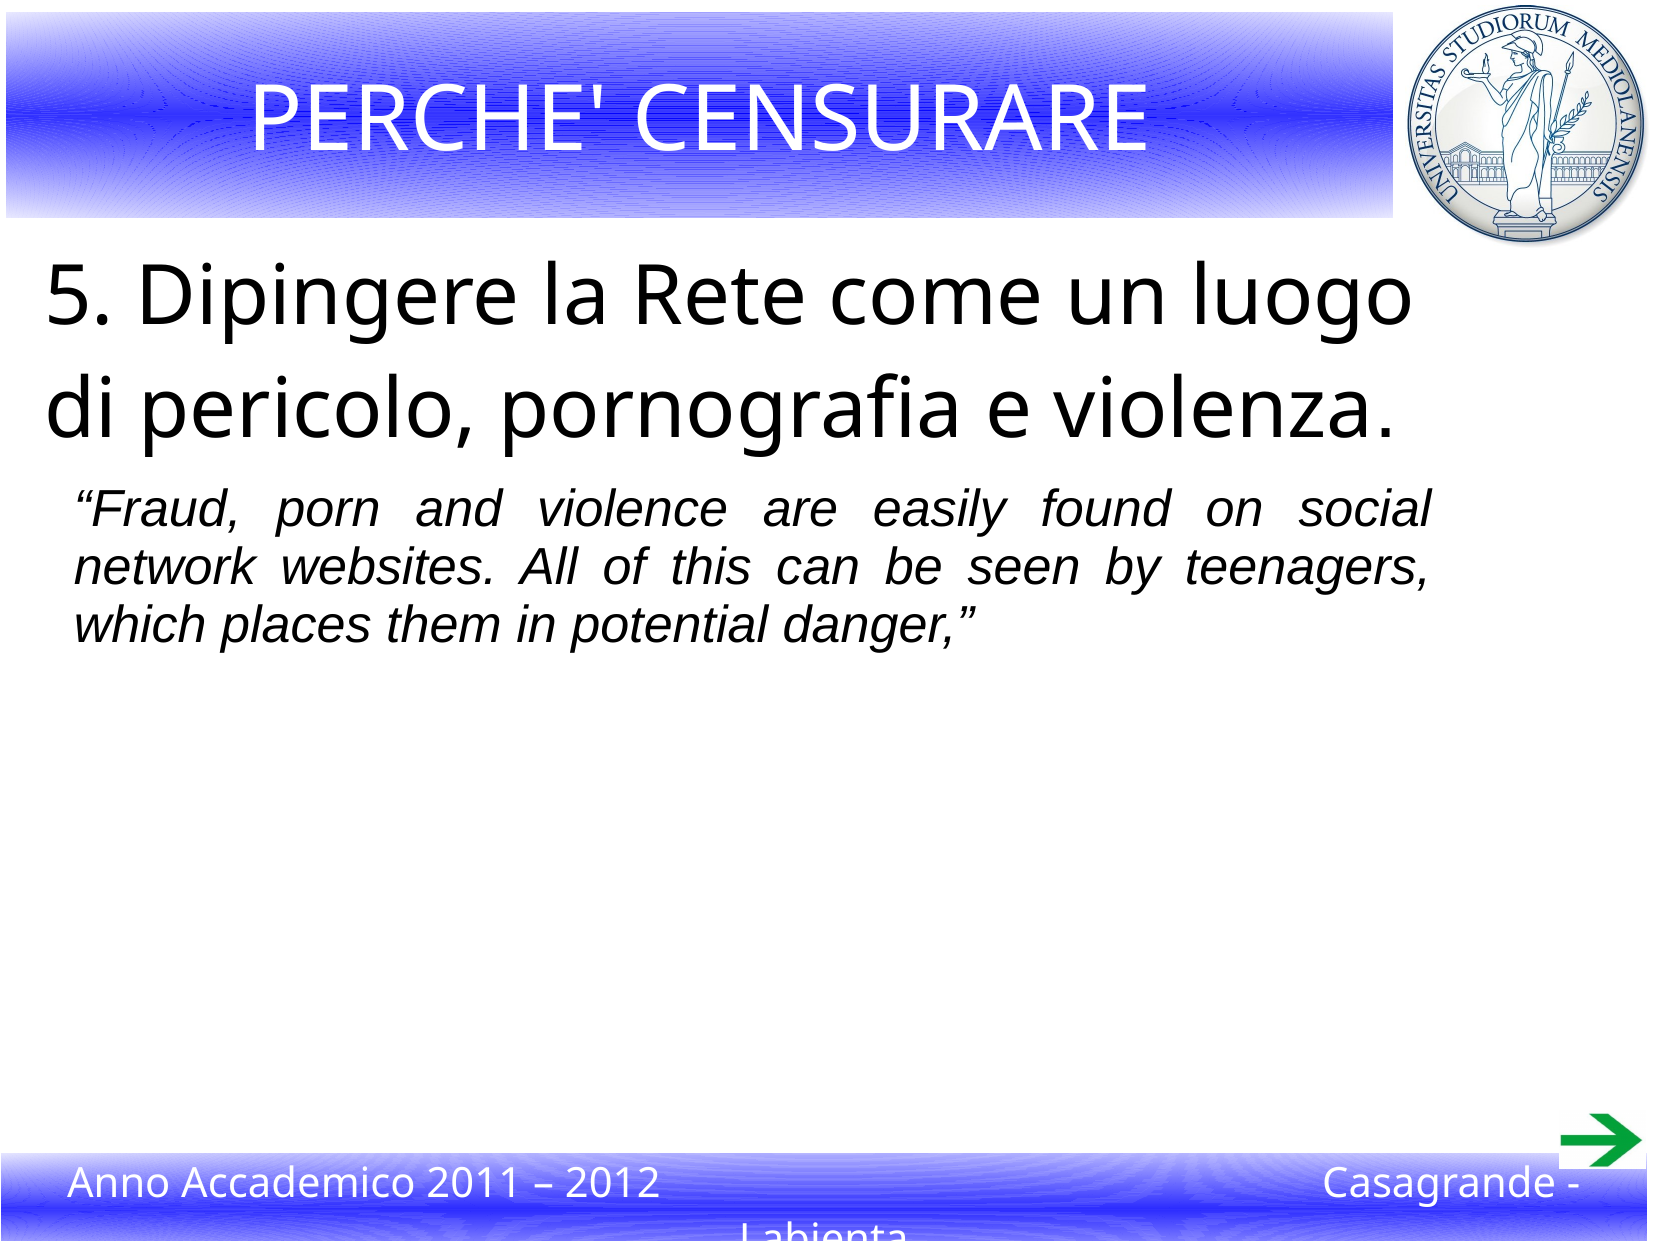

# PERCHE' CENSURARE
5. Dipingere la Rete come un luogo di pericolo, pornografia e violenza.
“Fraud, porn and violence are easily found on social network websites. All of this can be seen by teenagers, which places them in potential danger,”
Anno Accademico 2011 – 2012 									Casagrande - Labienta